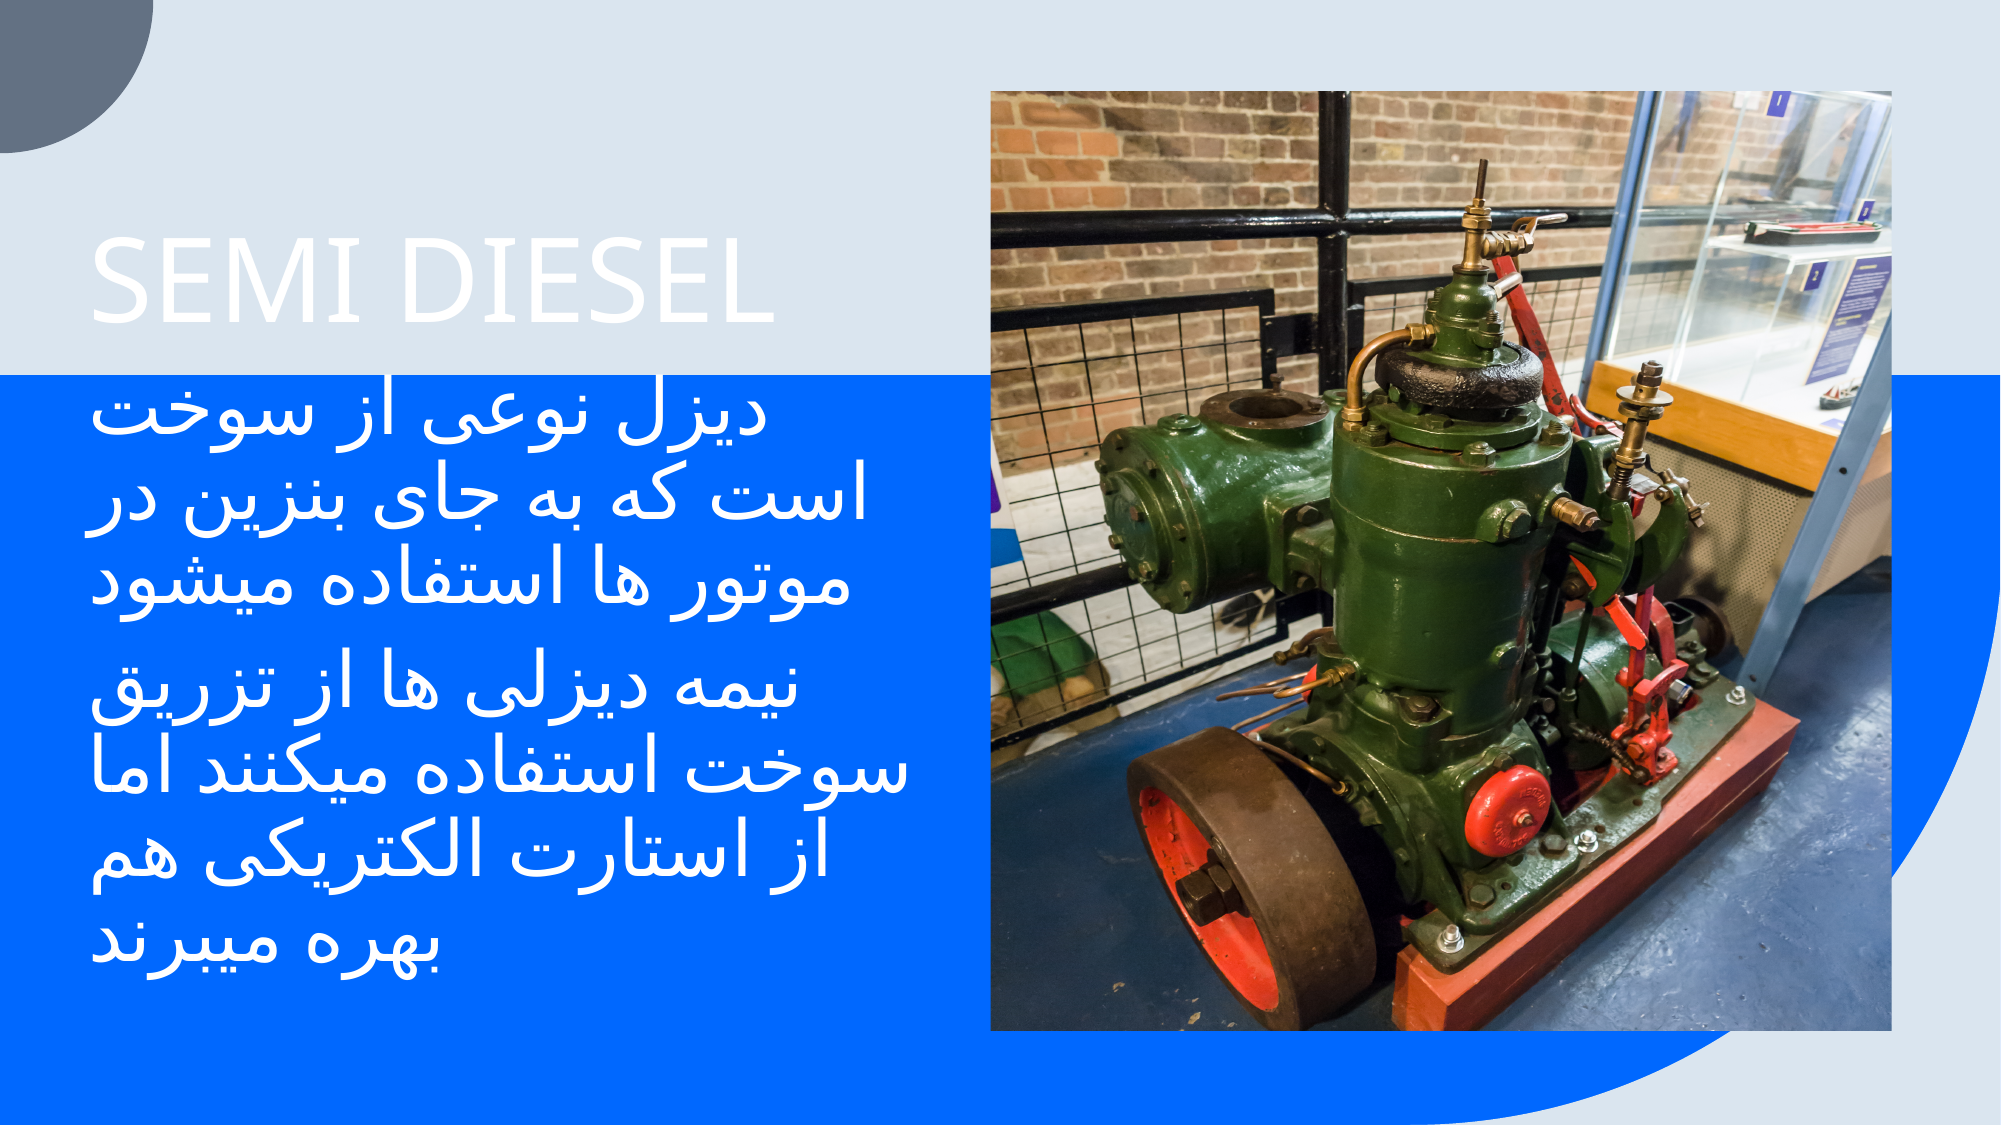

# SEMI DIESEL
دیزل نوعی از سوخت است که به جای بنزین در موتور ها استفاده میشود
نیمه دیزلی ها از تزریق سوخت استفاده میکنند اما از استارت الکتریکی هم بهره میبرند